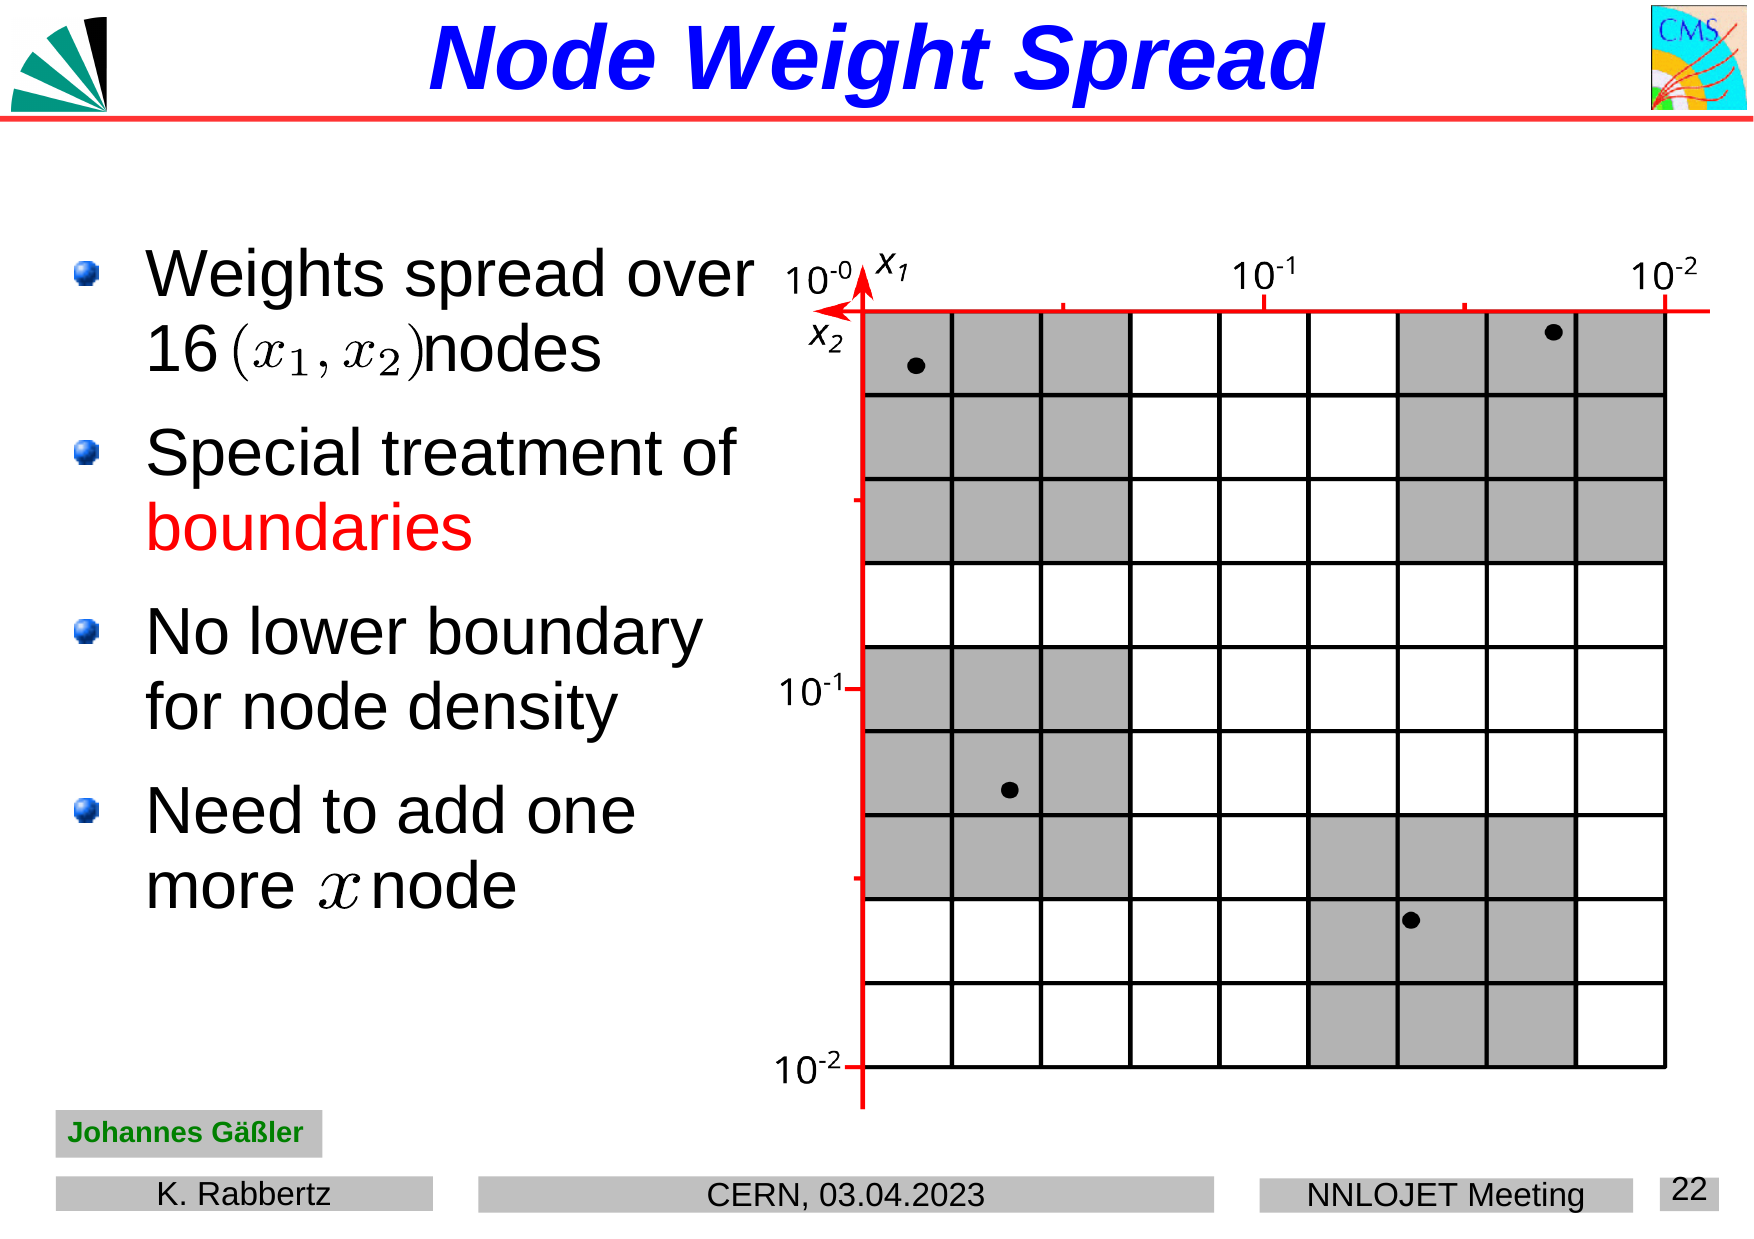

# Node Weight Spread
Weights spread over 16 nodes
Special treatment of boundaries
No lower boundary for node density
Need to add one more node
Johannes Gäßler